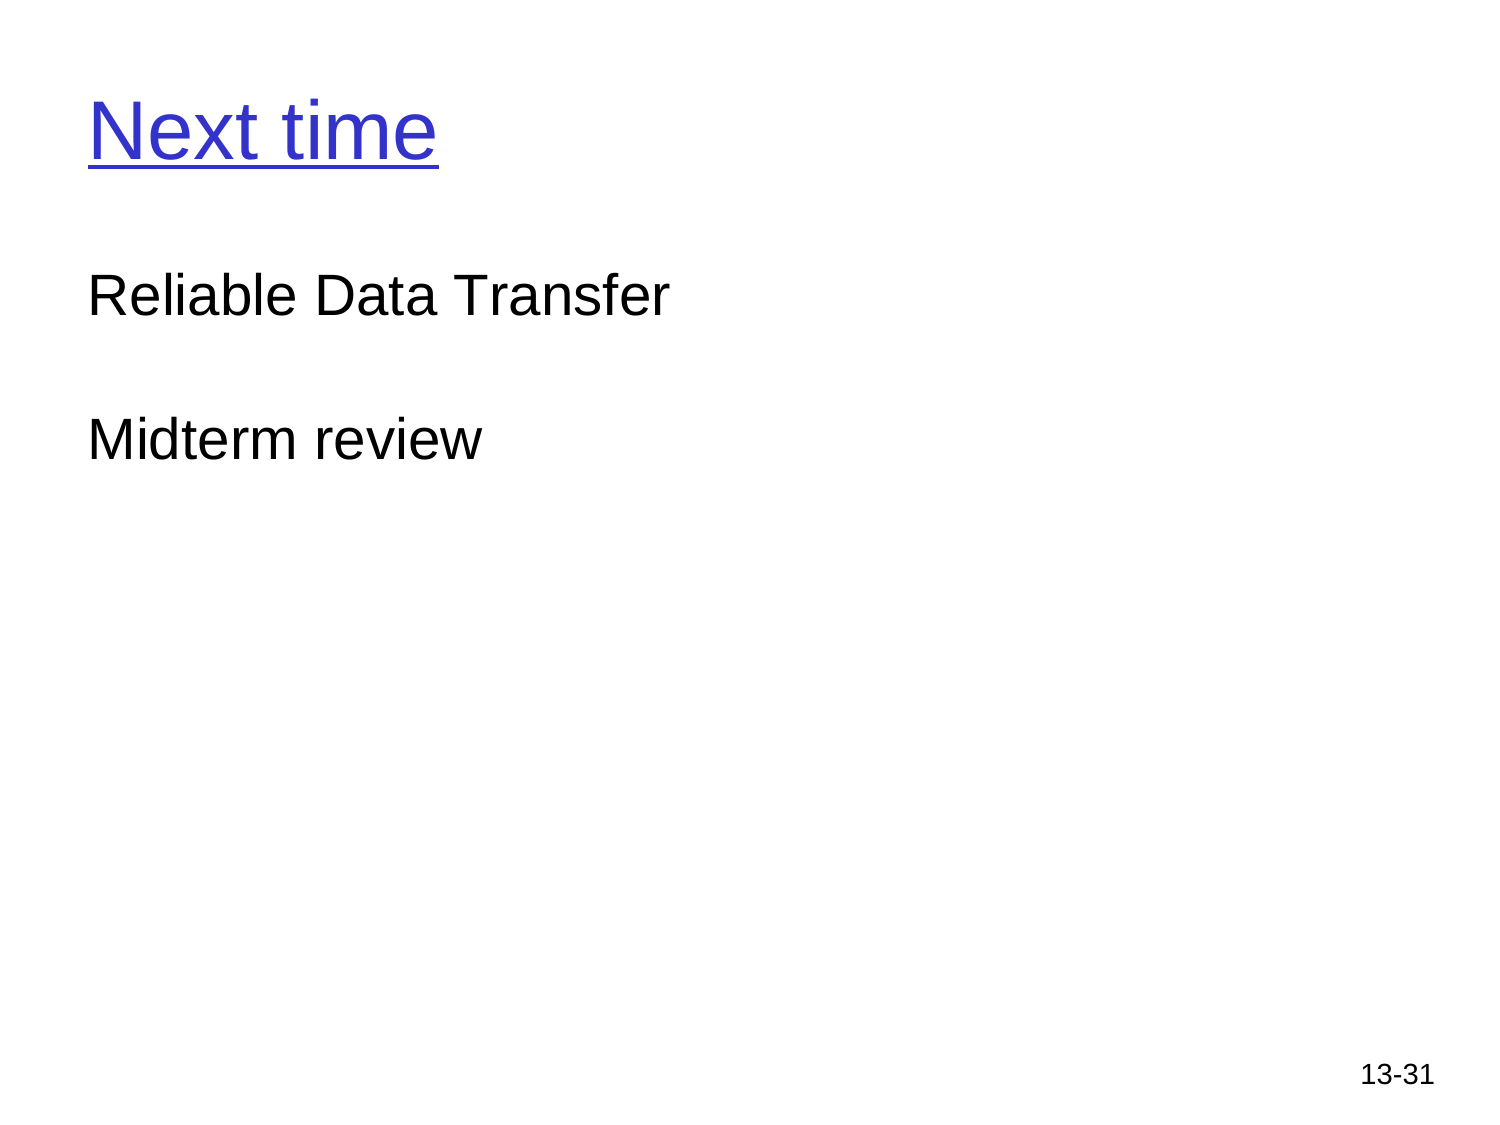

# Next time
Reliable Data Transfer
Midterm review
31